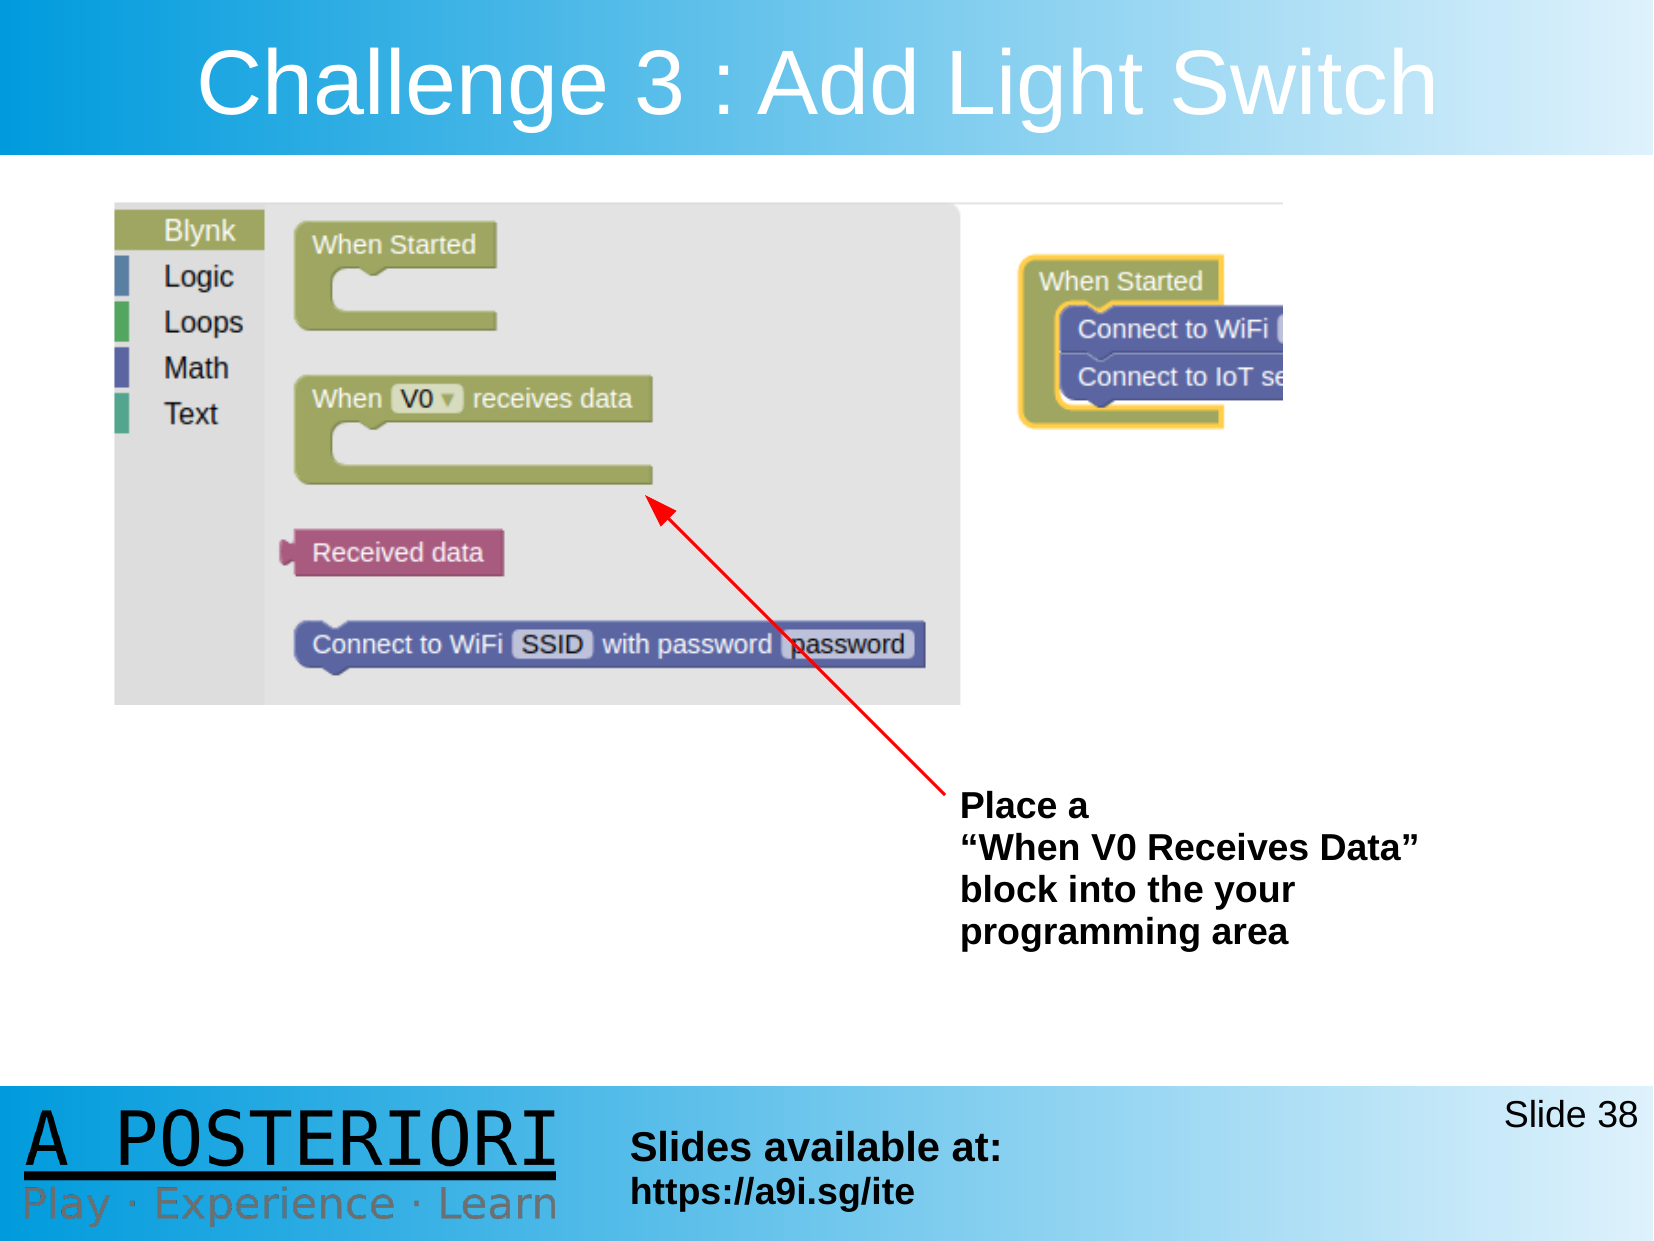

# Challenge 3 : Add Light Switch
Place a
“When V0 Receives Data” block into the your programming area